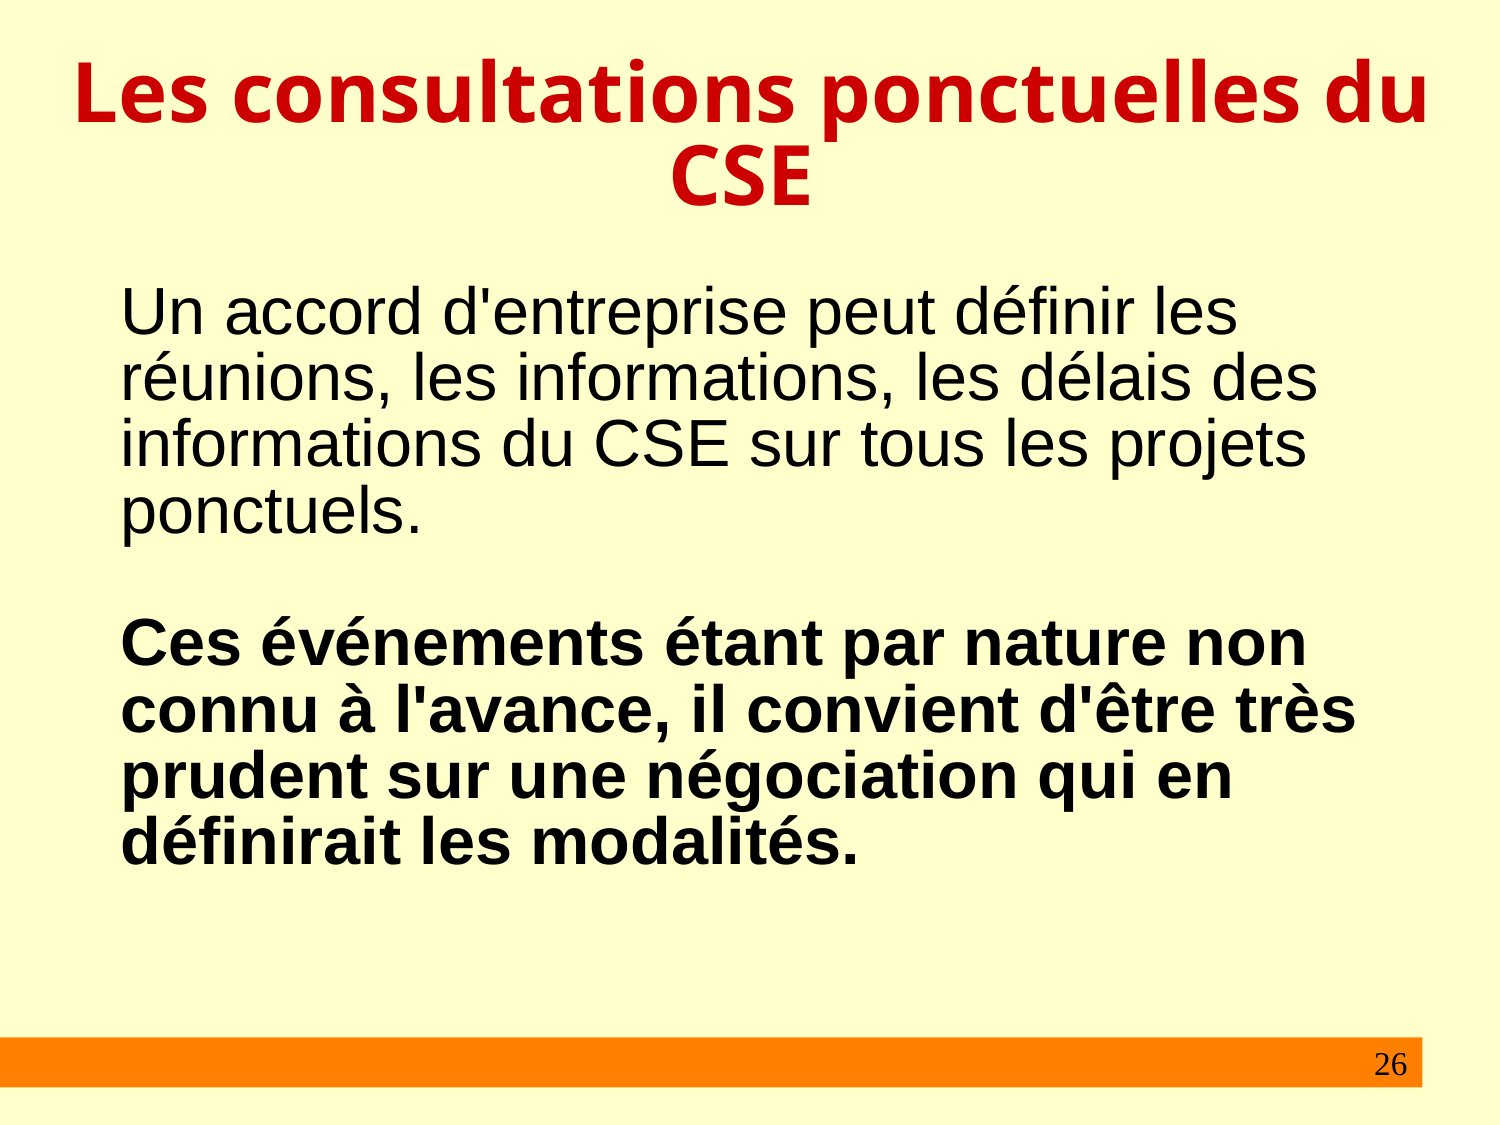

# Les consultations ponctuelles du CSE
Un accord d'entreprise peut définir les réunions, les informations, les délais des informations du CSE sur tous les projets ponctuels.
Ces événements étant par nature non connu à l'avance, il convient d'être très prudent sur une négociation qui en définirait les modalités.